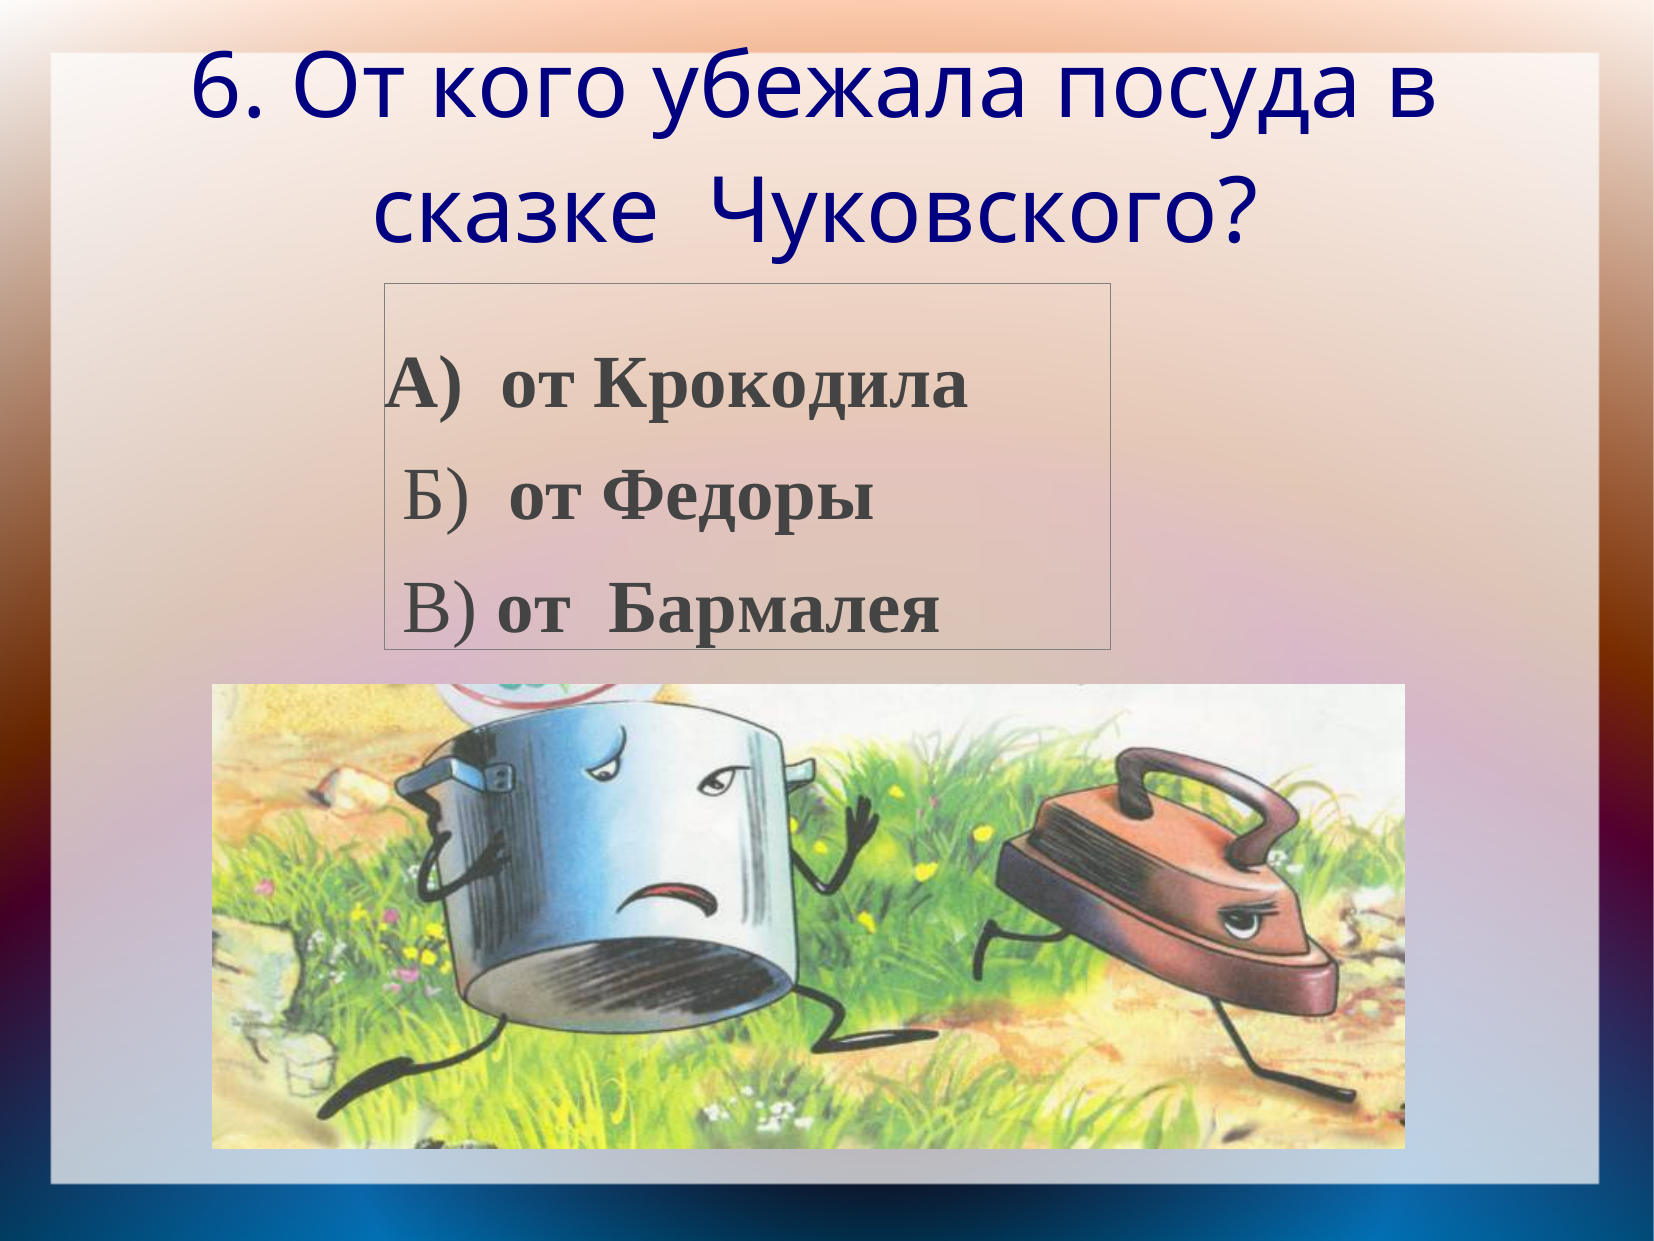

# 6. От кого убежала посуда в сказке Чуковского?
А) от Крокодила
 Б) от Федоры
 В) от Бармалея